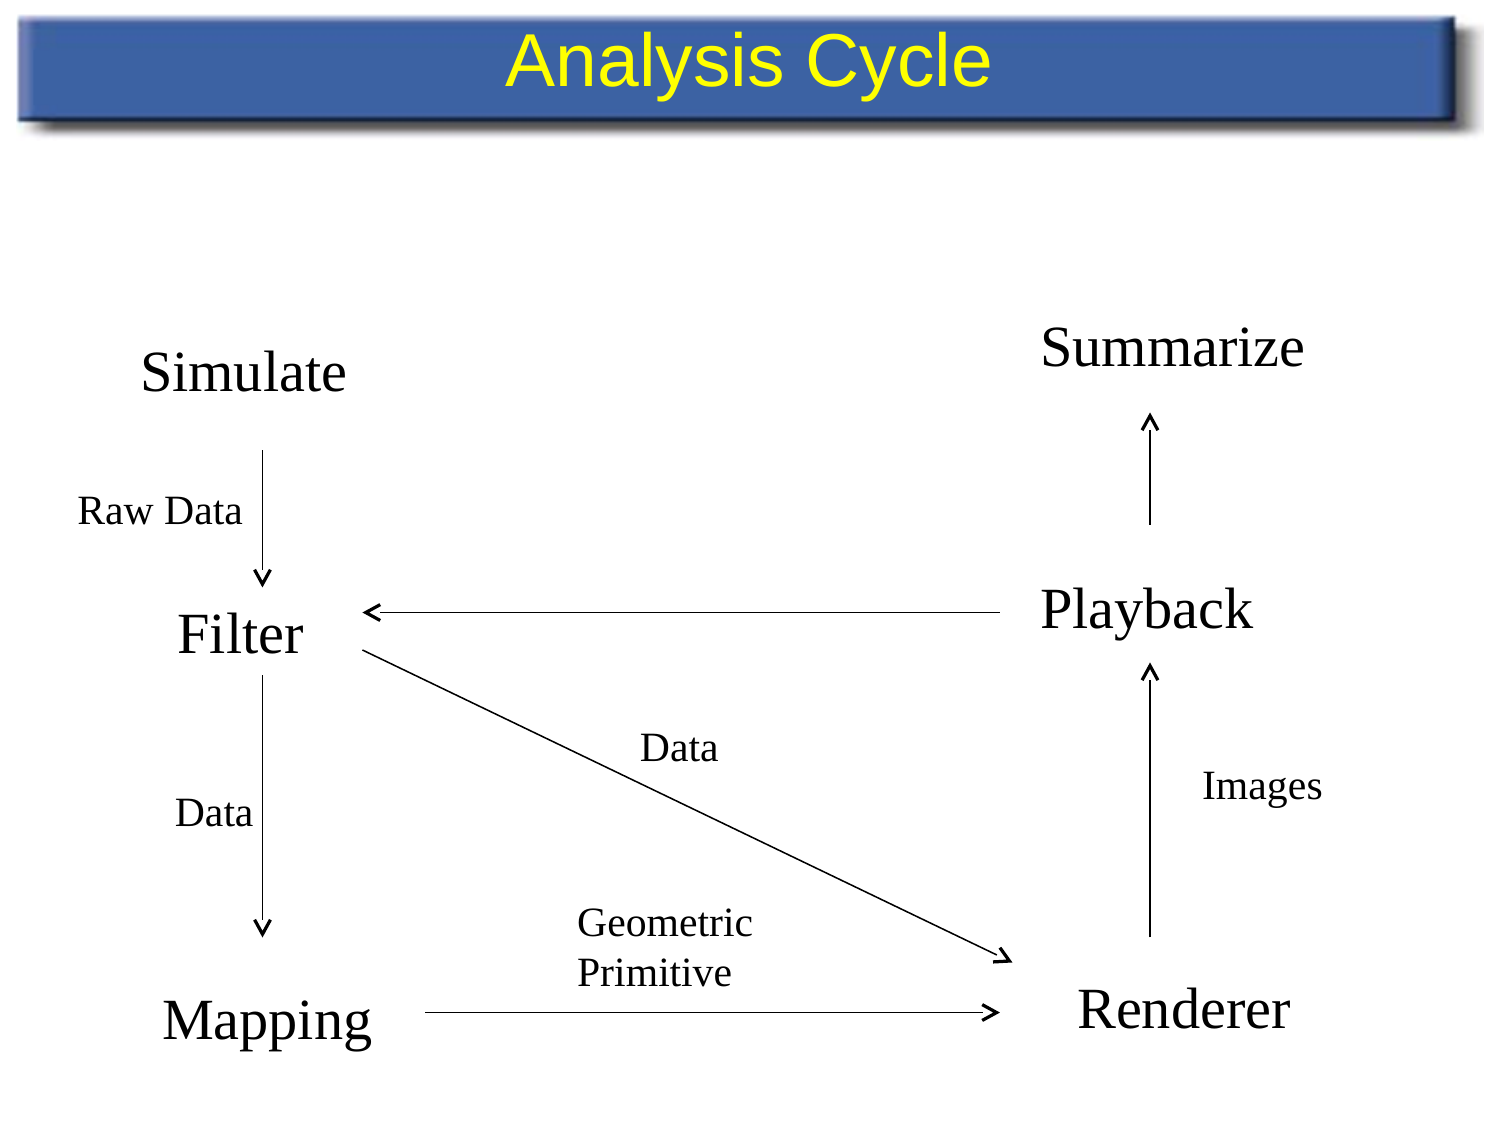

# Analysis Cycle
Summarize
Simulate
Raw Data
Playback
Filter
Data
Images
Data
Geometric
Primitive
Renderer
Mapping